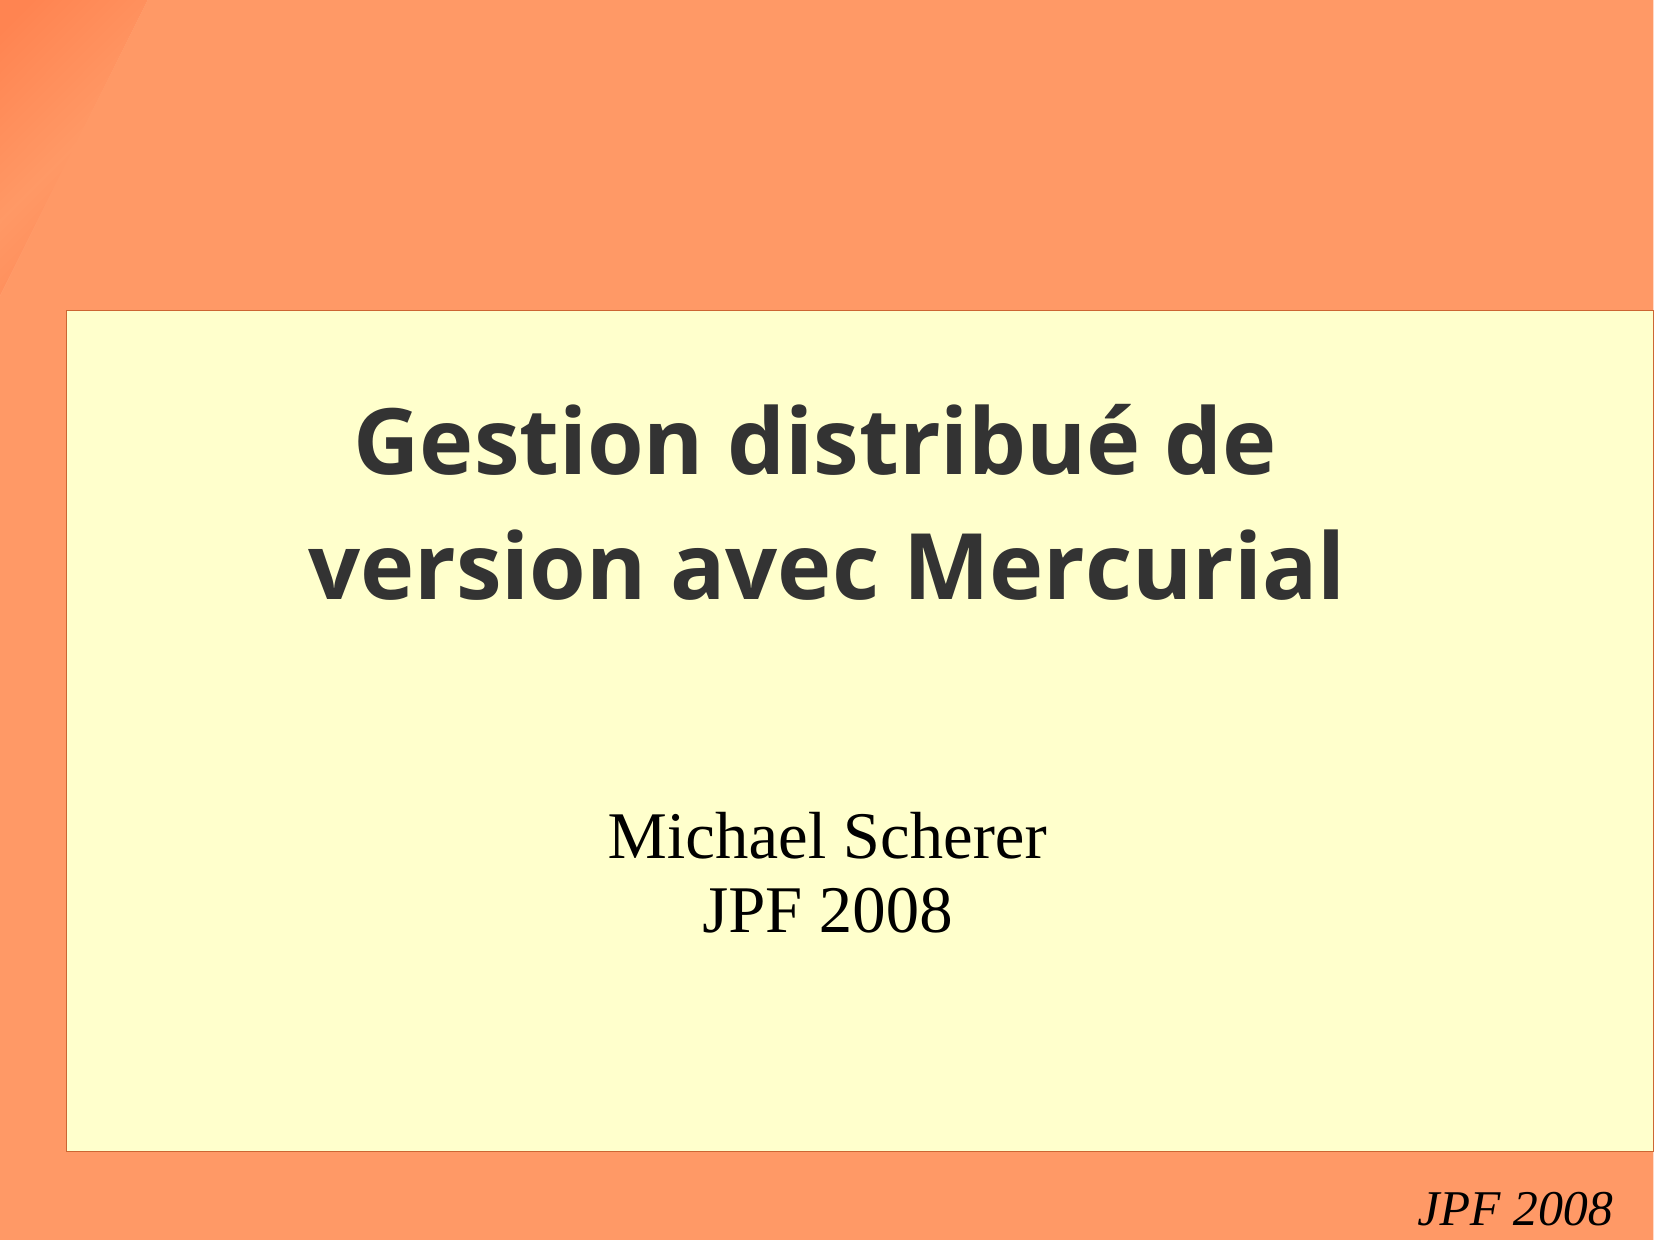

# Gestion distribué de version avec Mercurial
Michael Scherer
JPF 2008